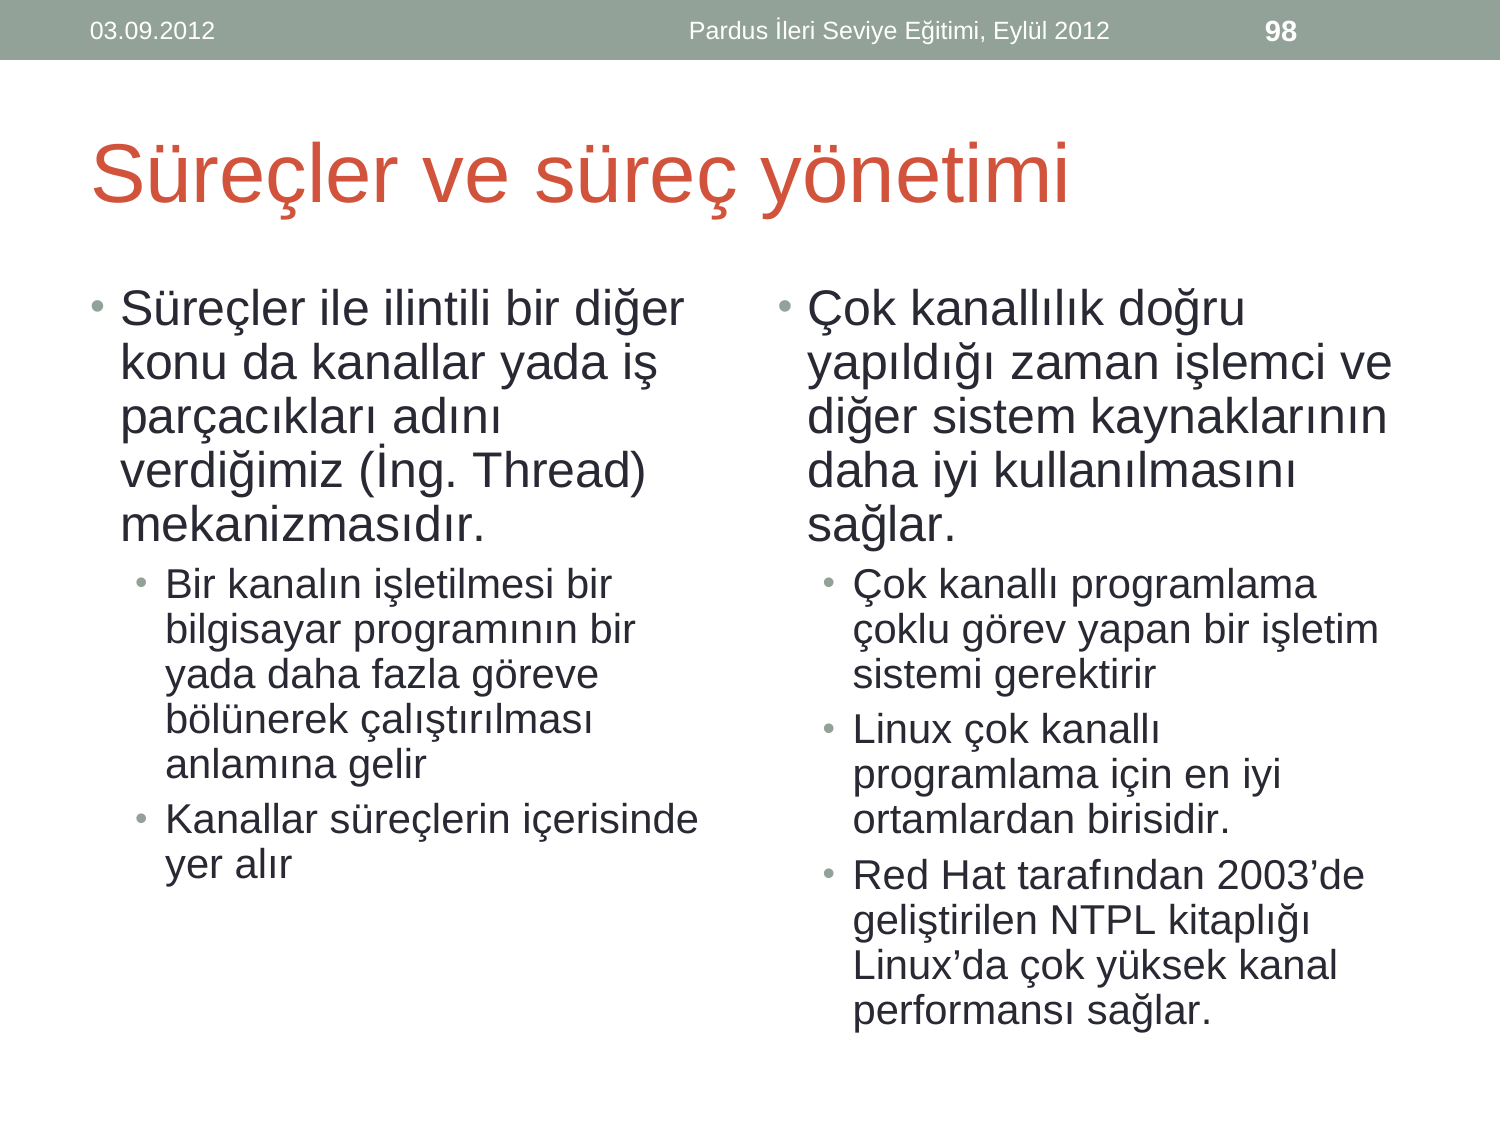

03.09.2012
Pardus İleri Seviye Eğitimi, Eylül 2012
# Süreçler ve süreç yönetimi
Süreçler ile ilintili bir diğer konu da kanallar yada iş parçacıkları adını verdiğimiz (İng. Thread) mekanizmasıdır.
Bir kanalın işletilmesi bir bilgisayar programının bir yada daha fazla göreve bölünerek çalıştırılması anlamına gelir
Kanallar süreçlerin içerisinde yer alır
Çok kanallılık doğru yapıldığı zaman işlemci ve diğer sistem kaynaklarının daha iyi kullanılmasını sağlar.
Çok kanallı programlama çoklu görev yapan bir işletim sistemi gerektirir
Linux çok kanallı programlama için en iyi ortamlardan birisidir.
Red Hat tarafından 2003’de geliştirilen NTPL kitaplığı Linux’da çok yüksek kanal performansı sağlar.